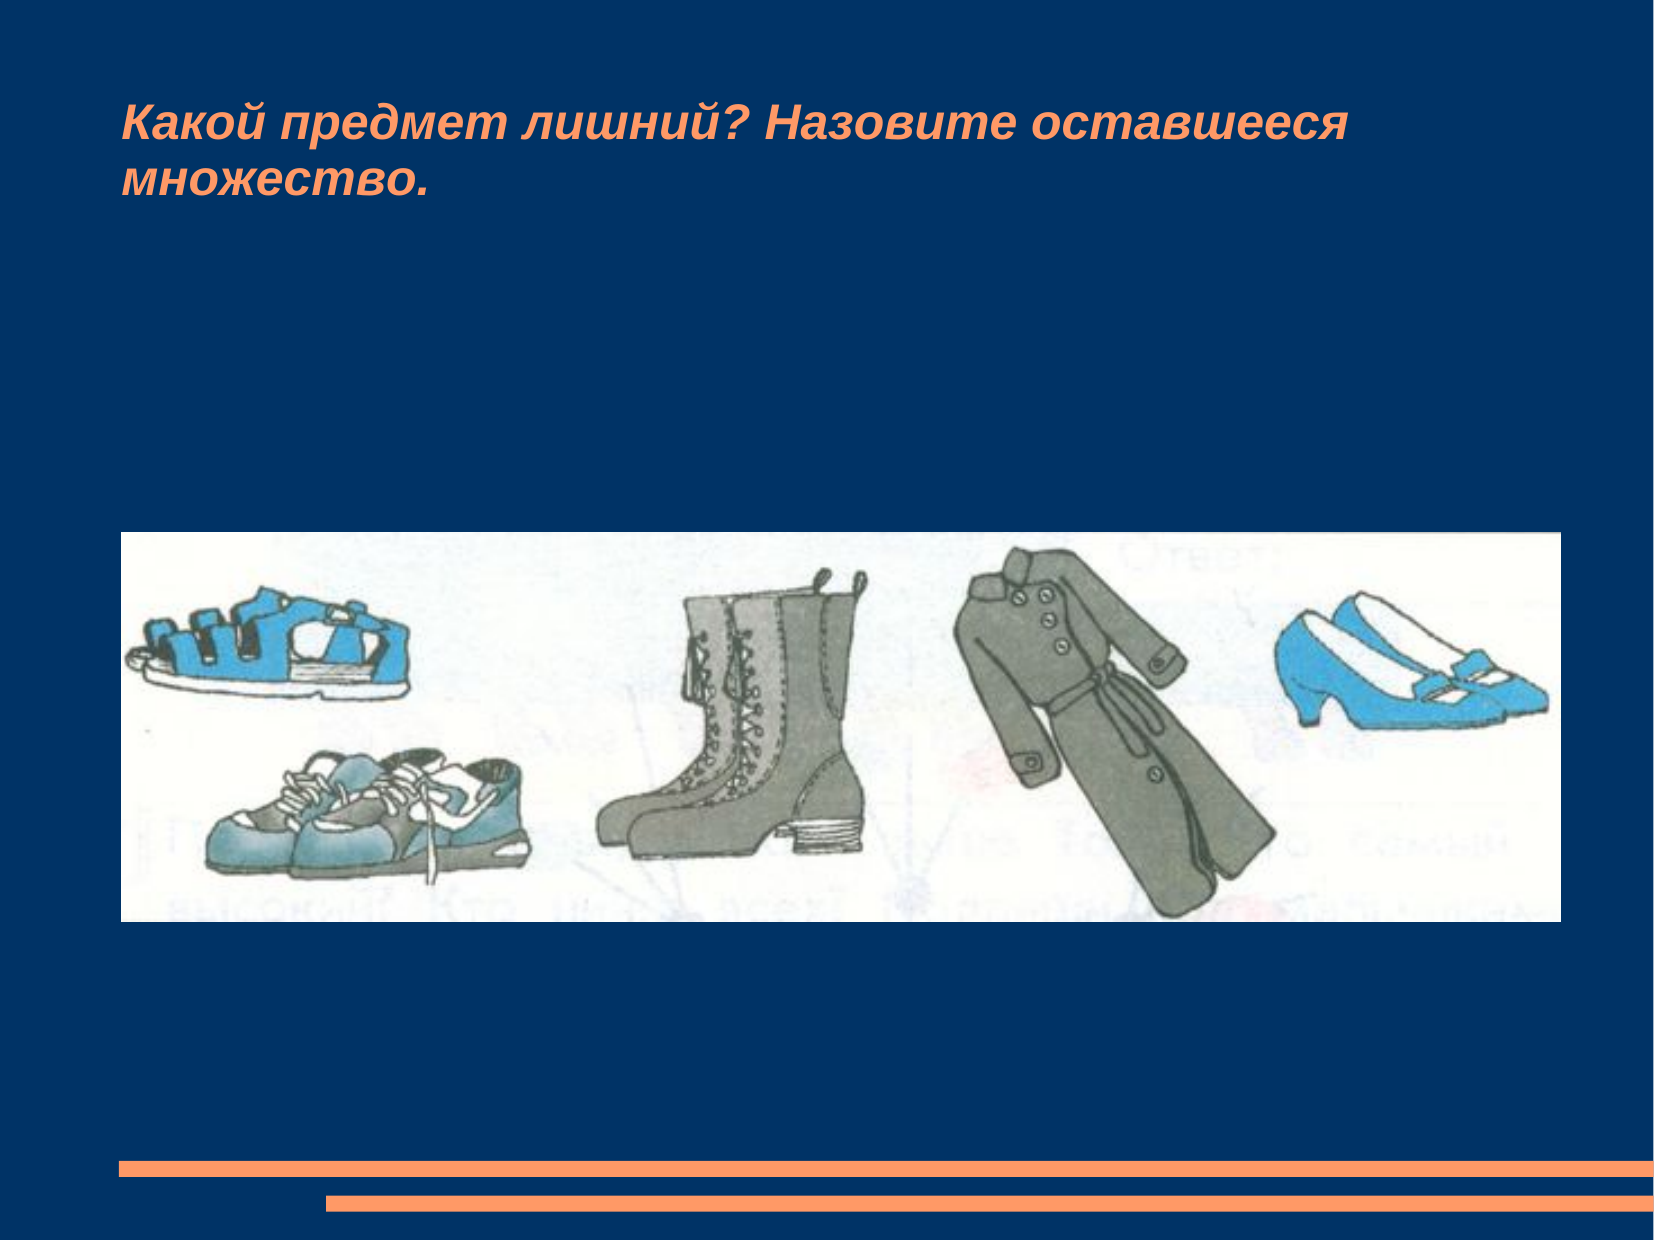

# Какой предмет лишний? Назовите оставшееся множество.